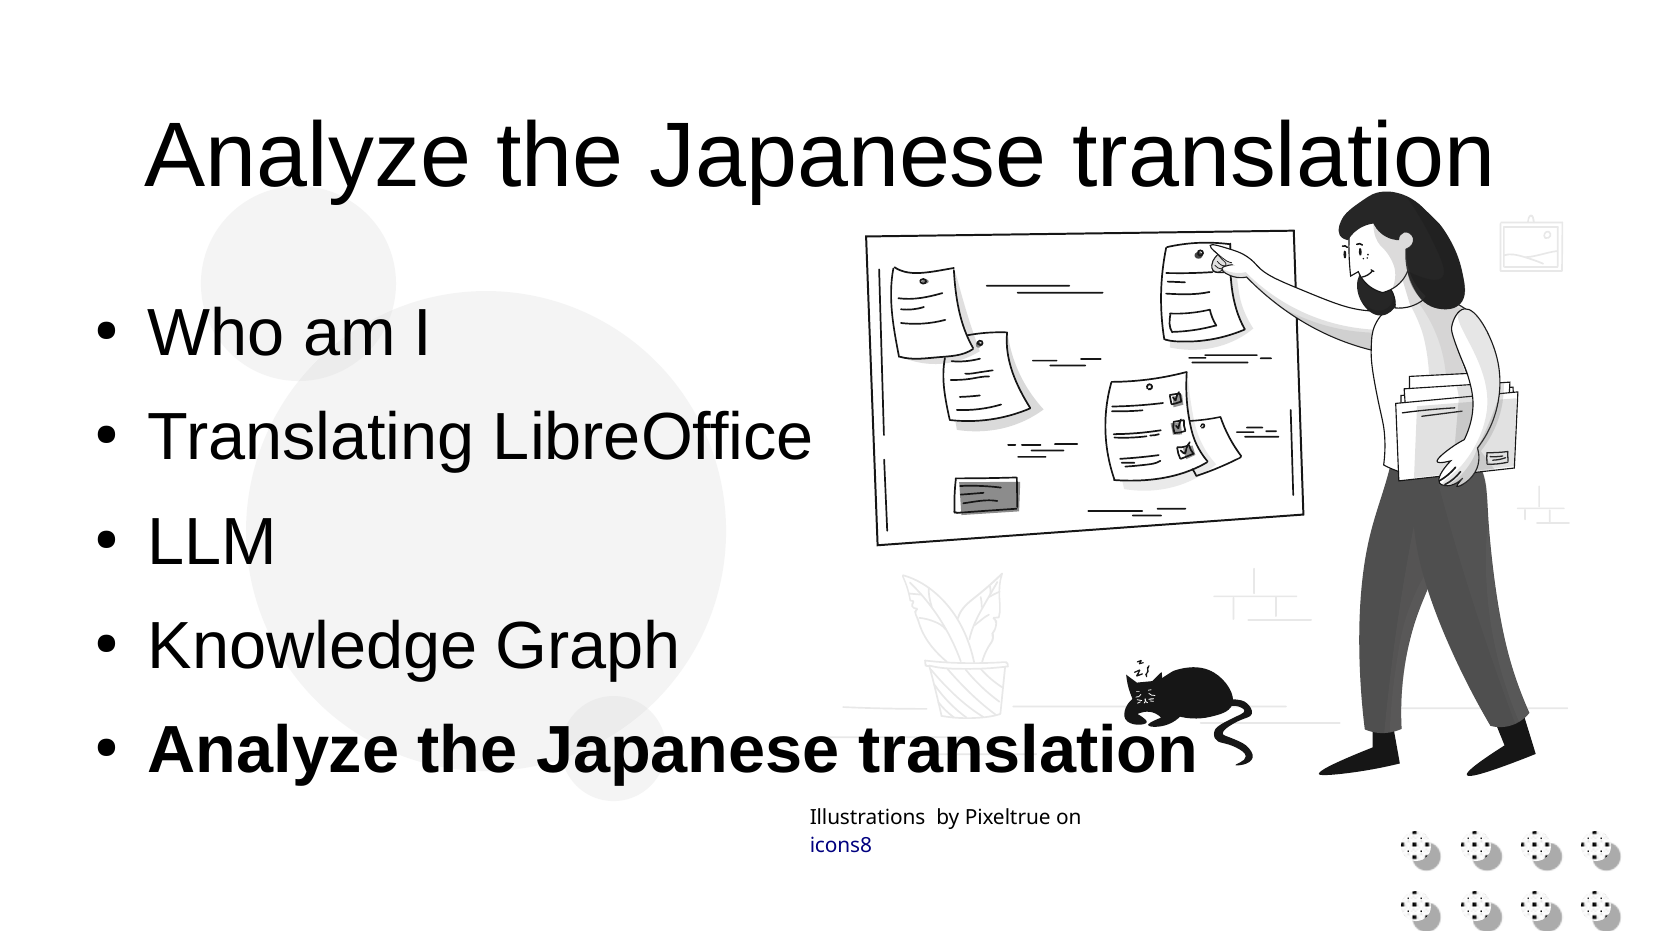

# Analyze the Japanese translation
Who am I
Translating LibreOffice
LLM
Knowledge Graph
Analyze the Japanese translation